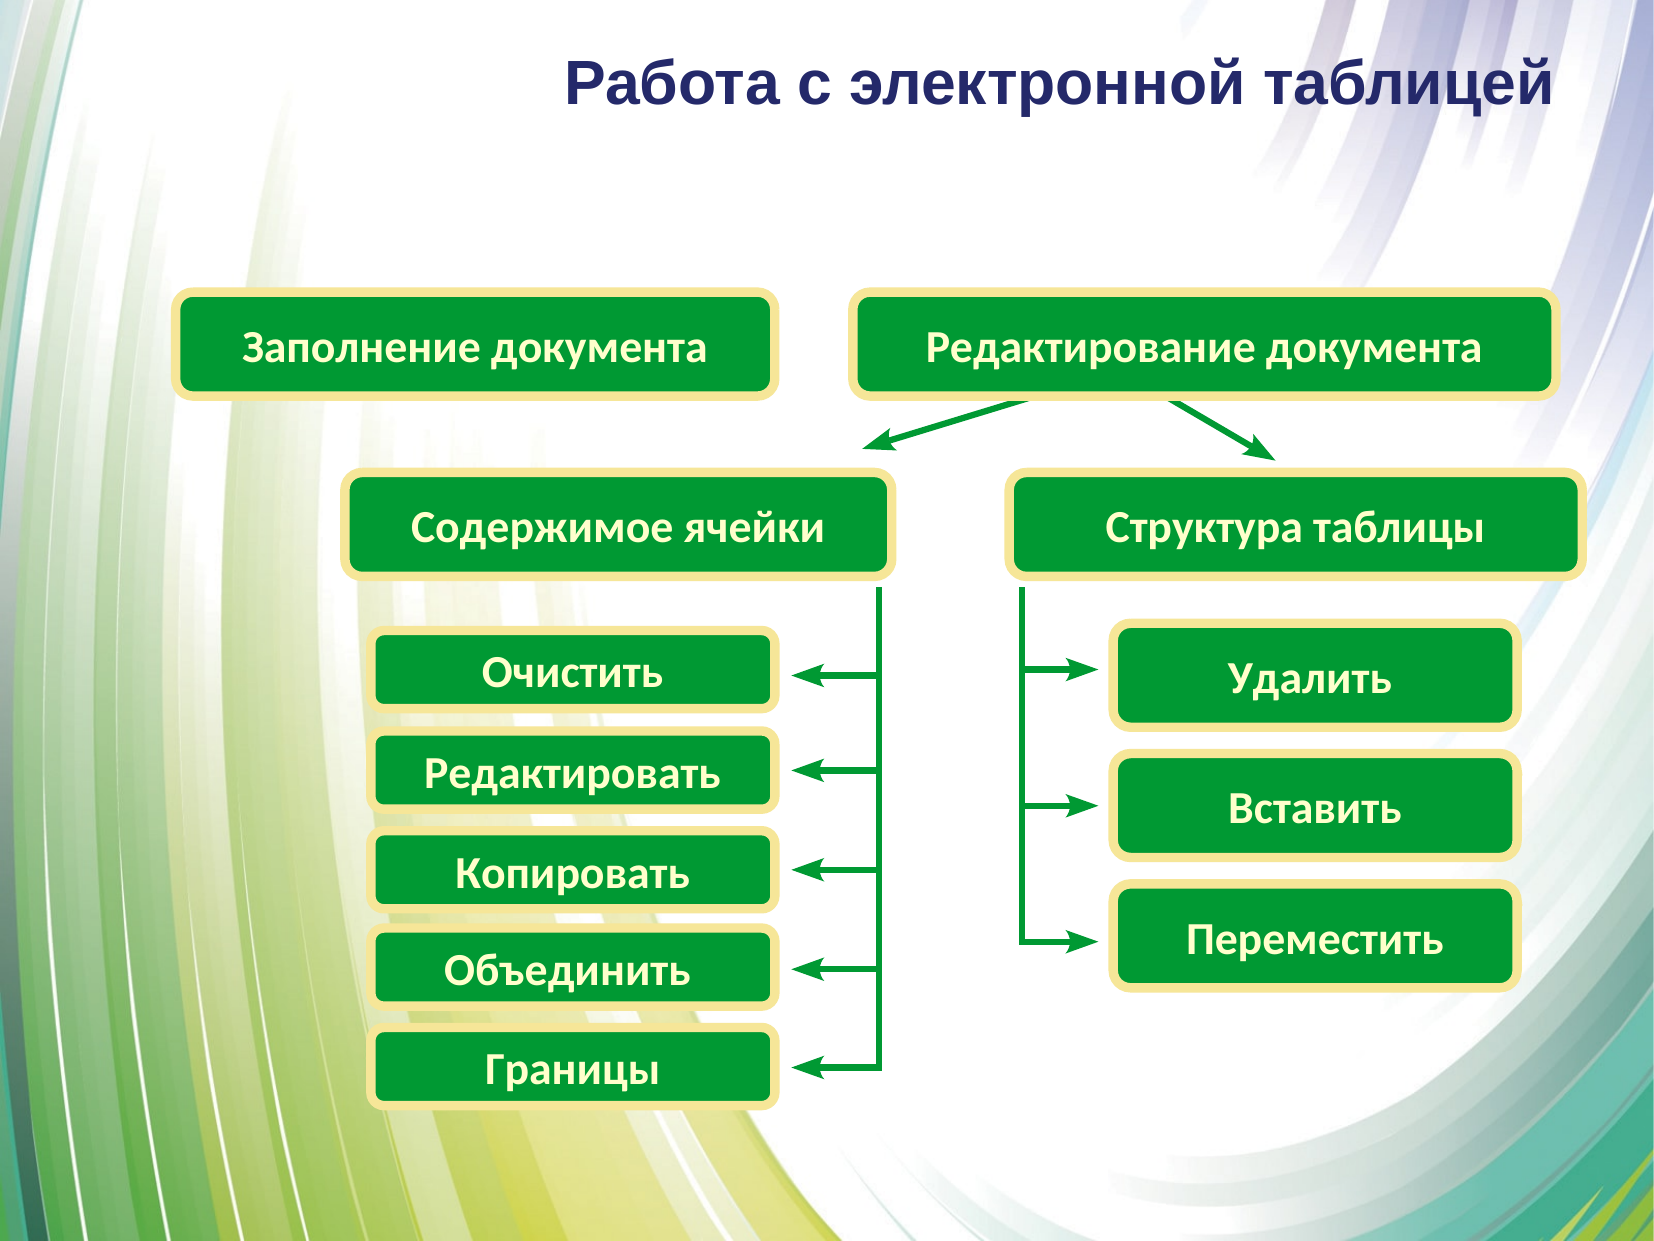

Работа с электронной таблицей
Заполнение документа
Редактирование документа
Содержимое ячейки
Структура таблицы
Удалить
Очистить
Редактировать
Вставить
Копировать
Переместить
Объединить
Границы